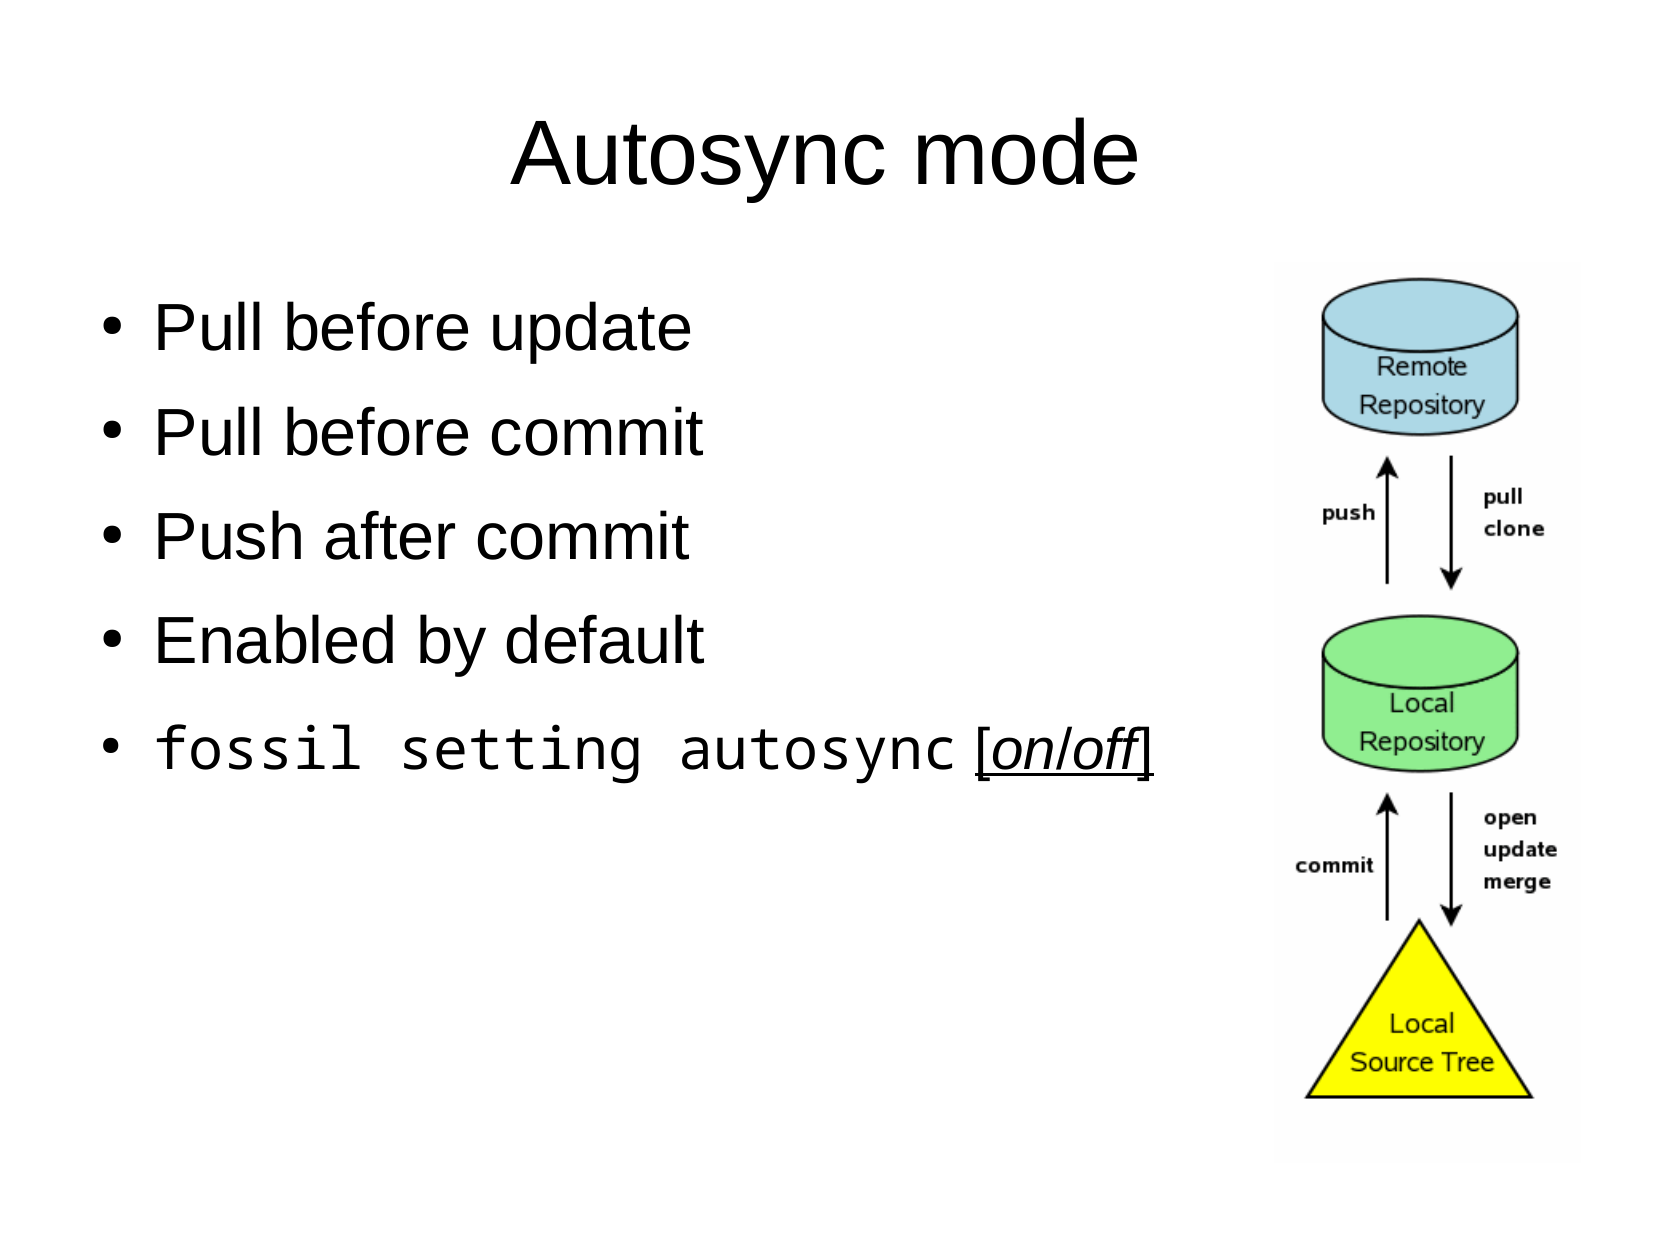

# Autosync mode
Pull before update
Pull before commit
Push after commit
Enabled by default
fossil setting autosync [on/off]